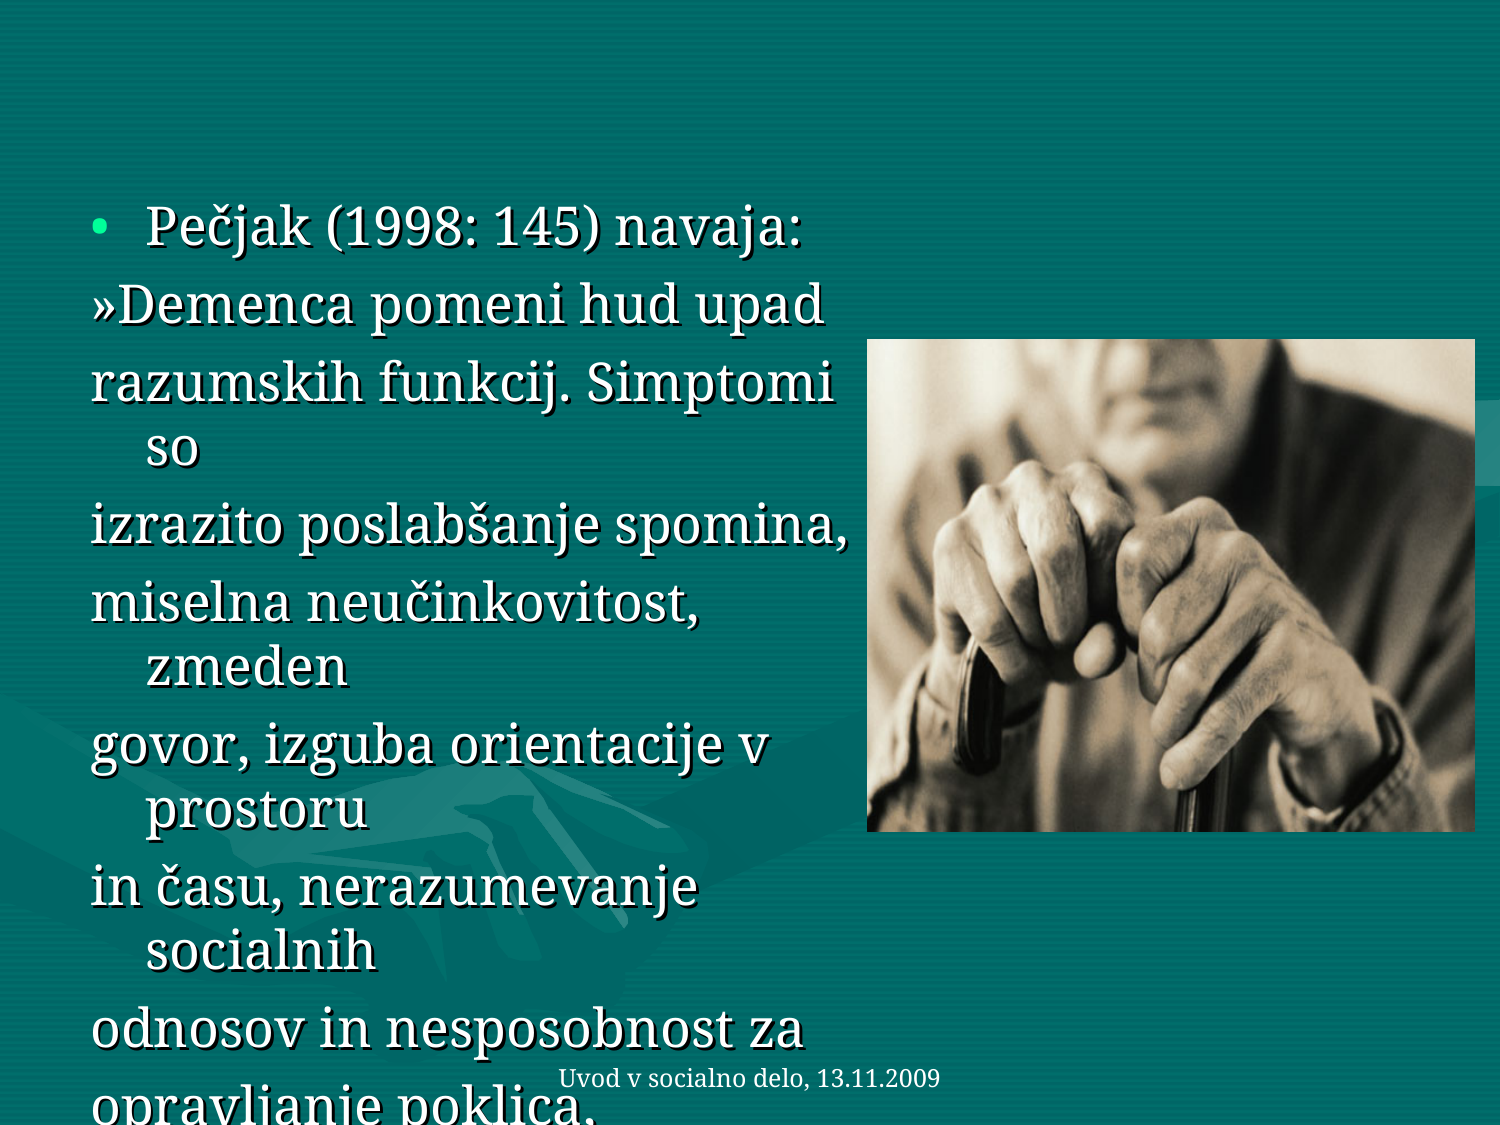

#
Pečjak (1998: 145) navaja:
»Demenca pomeni hud upad
razumskih funkcij. Simptomi so
izrazito poslabšanje spomina,
miselna neučinkovitost, zmeden
govor, izguba orientacije v prostoru
in času, nerazumevanje socialnih
odnosov in nesposobnost za
opravljanje poklica, pridružujejo pa
še nekatere osebnostne spremembe«.
Uvod v socialno delo, 13.11.2009